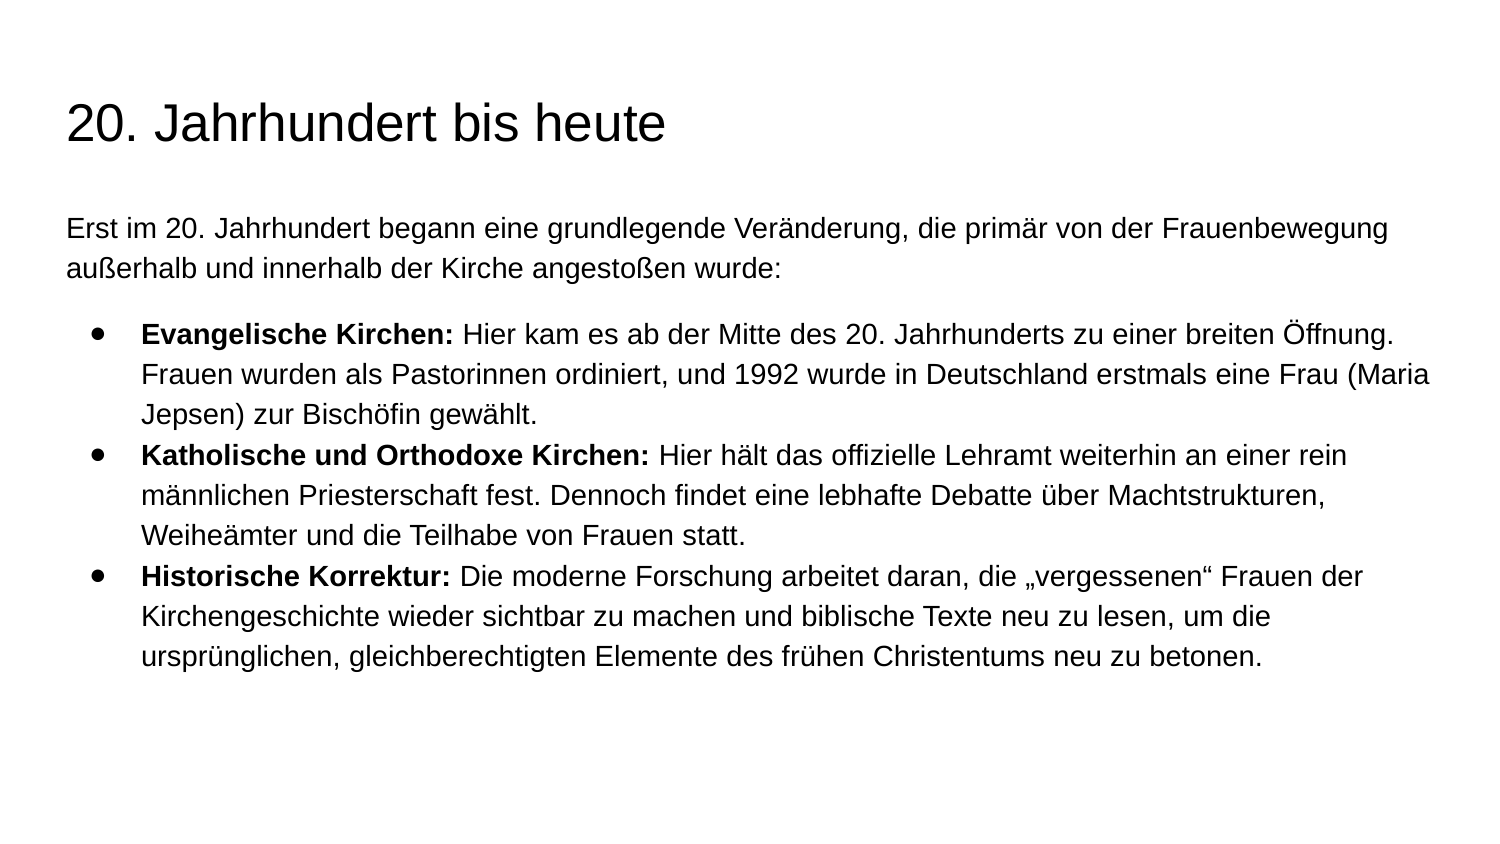

# 20. Jahrhundert bis heute
Erst im 20. Jahrhundert begann eine grundlegende Veränderung, die primär von der Frauenbewegung außerhalb und innerhalb der Kirche angestoßen wurde:
Evangelische Kirchen: Hier kam es ab der Mitte des 20. Jahrhunderts zu einer breiten Öffnung. Frauen wurden als Pastorinnen ordiniert, und 1992 wurde in Deutschland erstmals eine Frau (Maria Jepsen) zur Bischöfin gewählt.
Katholische und Orthodoxe Kirchen: Hier hält das offizielle Lehramt weiterhin an einer rein männlichen Priesterschaft fest. Dennoch findet eine lebhafte Debatte über Machtstrukturen, Weiheämter und die Teilhabe von Frauen statt.
Historische Korrektur: Die moderne Forschung arbeitet daran, die „vergessenen“ Frauen der Kirchengeschichte wieder sichtbar zu machen und biblische Texte neu zu lesen, um die ursprünglichen, gleichberechtigten Elemente des frühen Christentums neu zu betonen.